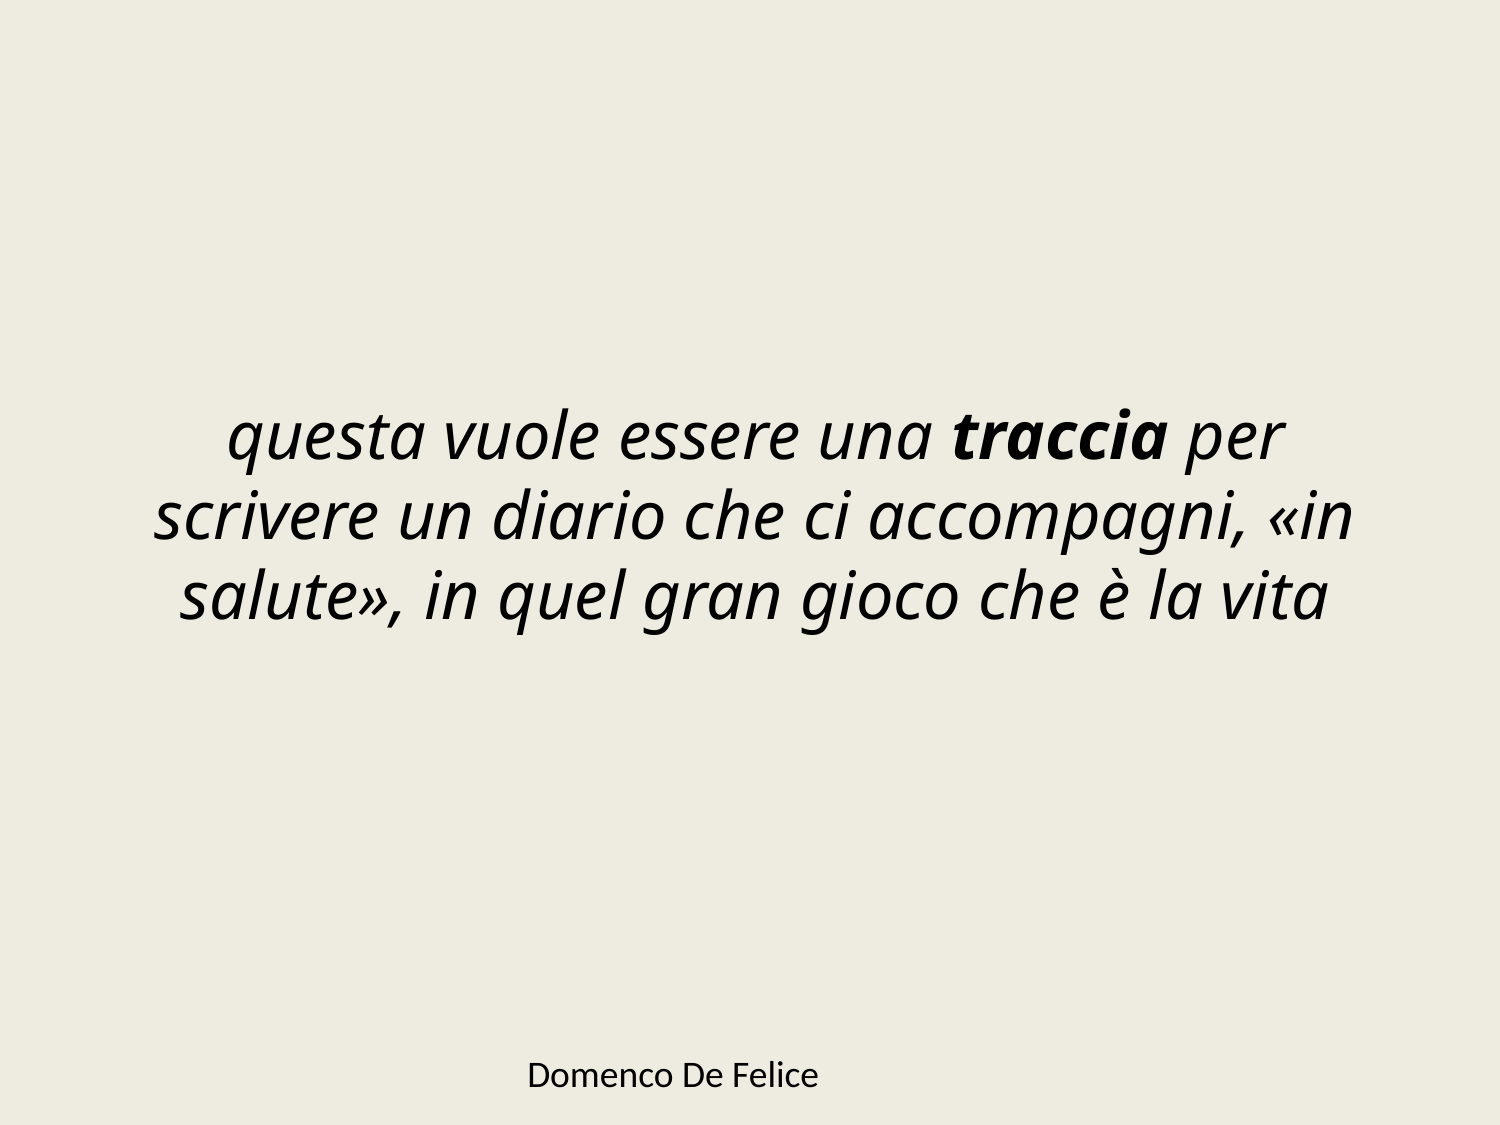

questa vuole essere una traccia per scrivere un diario che ci accompagni, «in salute», in quel gran gioco che è la vita
Domenco De Felice